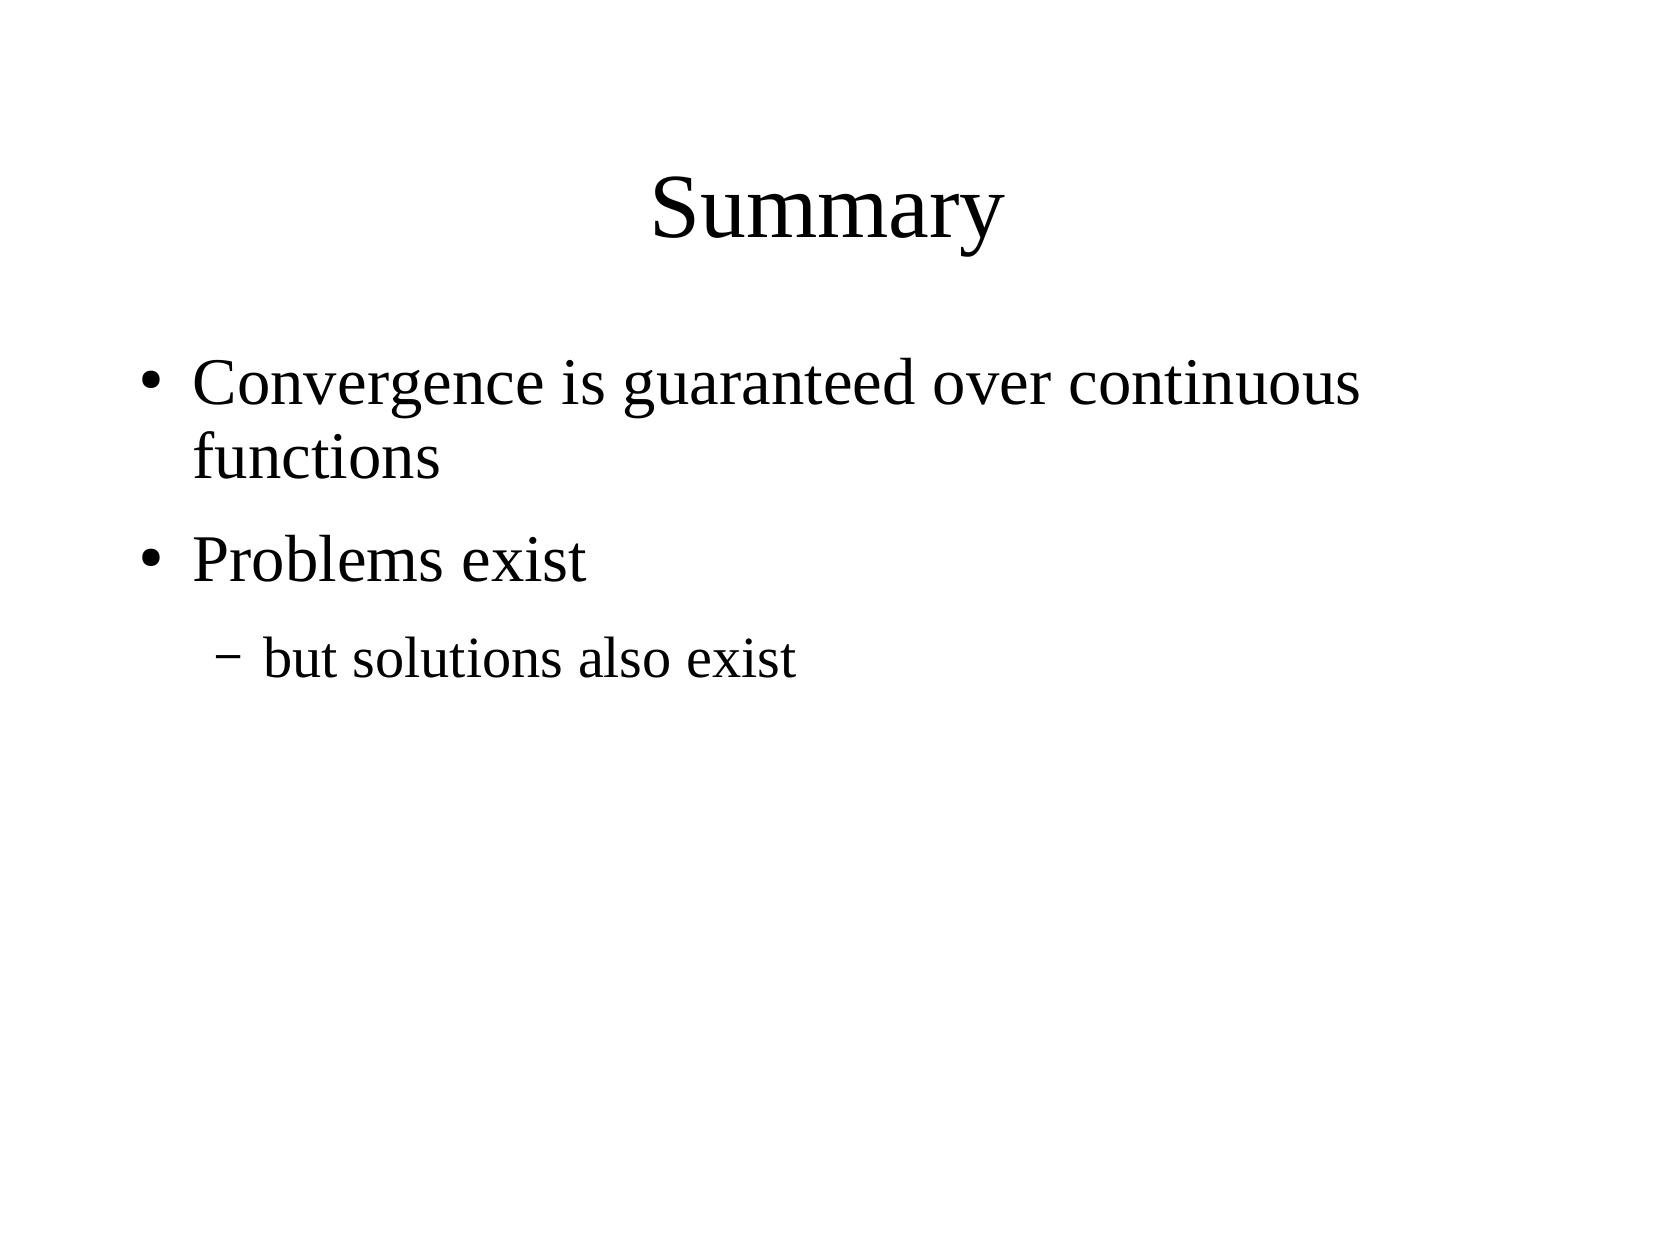

# Summary
Convergence is guaranteed over continuous functions
Problems exist
but solutions also exist